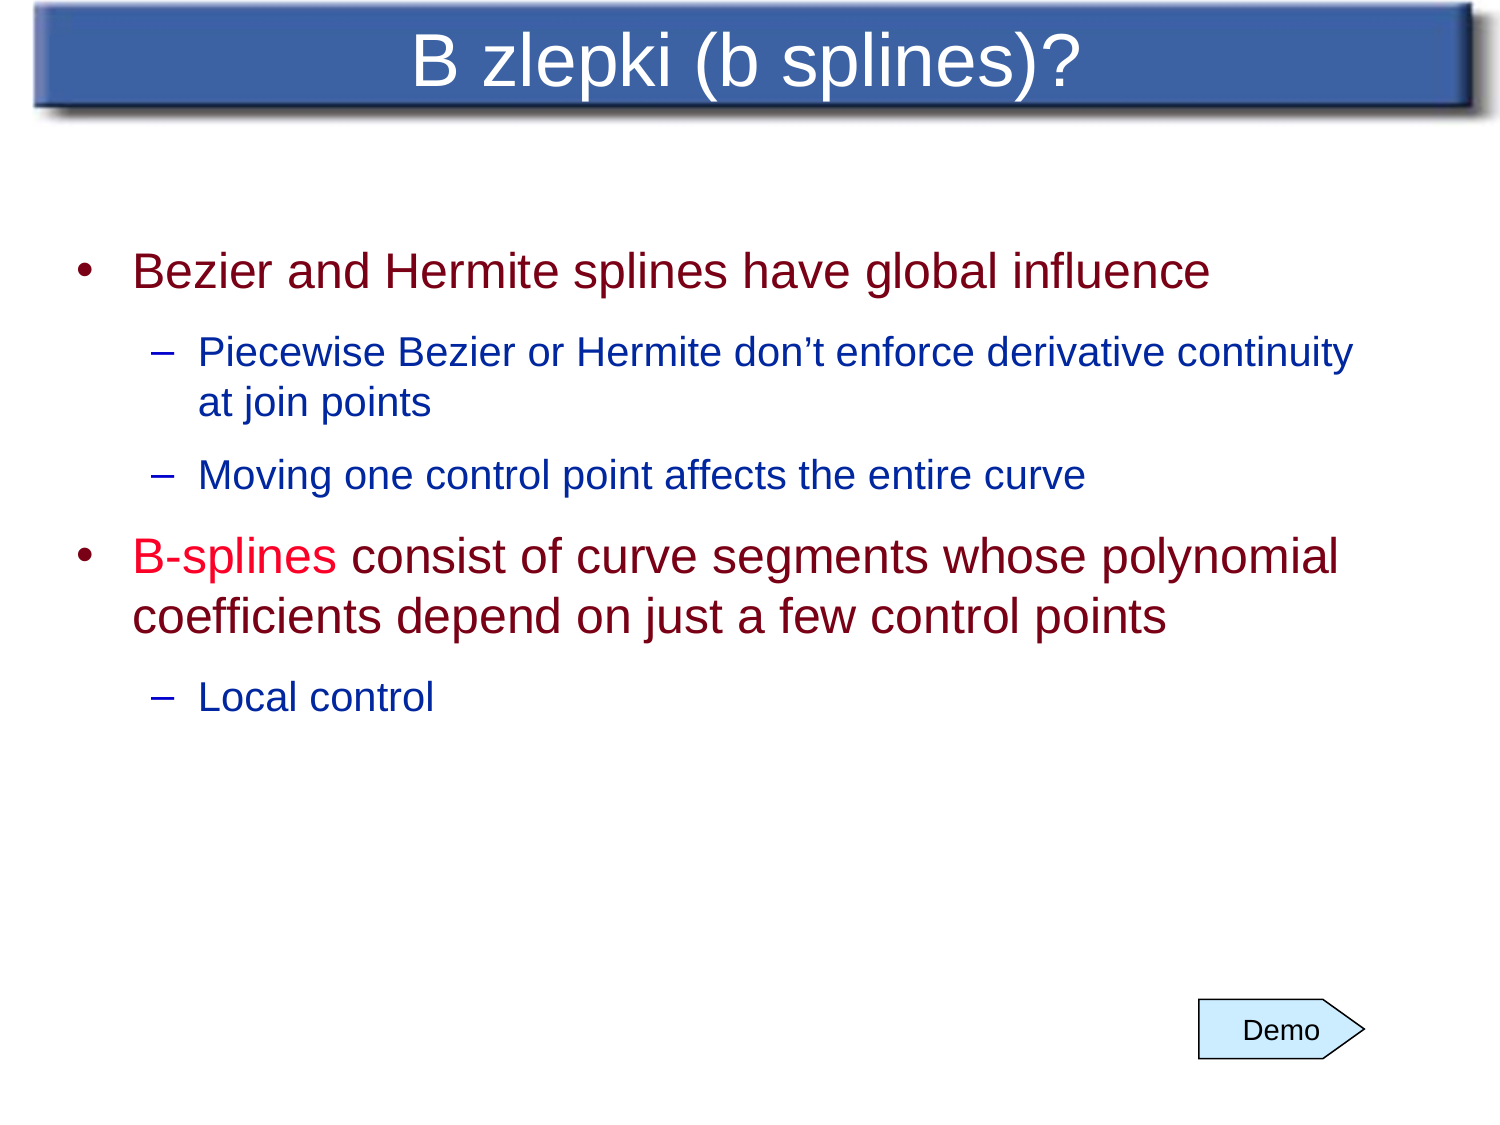

# B zlepki (b splines)?
Bezier and Hermite splines have global influence
Piecewise Bezier or Hermite don’t enforce derivative continuity at join points
Moving one control point affects the entire curve
B-splines consist of curve segments whose polynomial coefficients depend on just a few control points
Local control
Demo